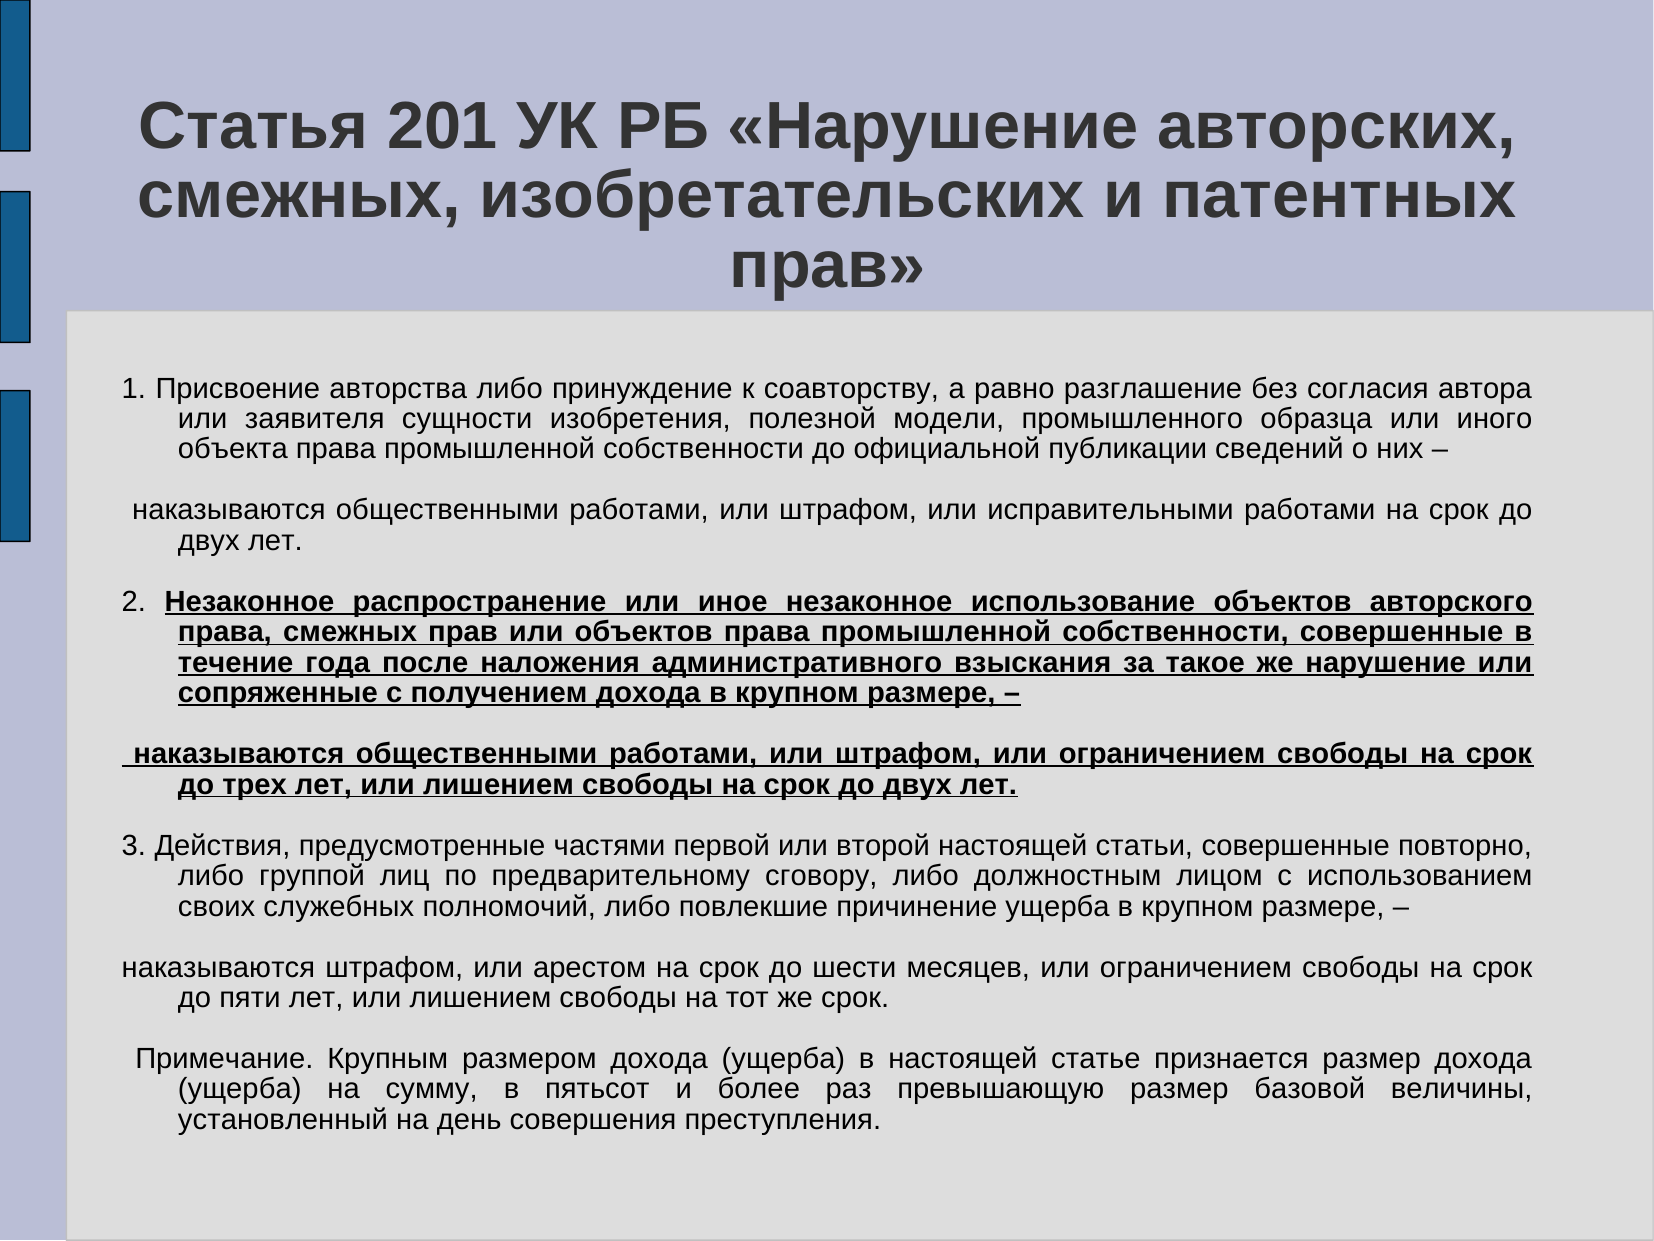

# Статья 201 УК РБ «Нарушение авторских, смежных, изобретательских и патентных прав»
1. Присвоение авторства либо принуждение к соавторству, а равно разглашение без согласия автора или заявителя сущности изобретения, полезной модели, промышленного образца или иного объекта права промышленной собственности до официальной публикации сведений о них –
 наказываются общественными работами, или штрафом, или исправительными работами на срок до двух лет.
2. Незаконное распространение или иное незаконное использование объектов авторского права, смежных прав или объектов права промышленной собственности, совершенные в течение года после наложения административного взыскания за такое же нарушение или сопряженные с получением дохода в крупном размере, –
 наказываются общественными работами, или штрафом, или ограничением свободы на срок до трех лет, или лишением свободы на срок до двух лет.
3. Действия, предусмотренные частями первой или второй настоящей статьи, совершенные повторно, либо группой лиц по предварительному сговору, либо должностным лицом с использованием своих служебных полномочий, либо повлекшие причинение ущерба в крупном размере, –
наказываются штрафом, или арестом на срок до шести месяцев, или ограничением свободы на срок до пяти лет, или лишением свободы на тот же срок.
 Примечание. Крупным размером дохода (ущерба) в настоящей статье признается размер дохода (ущерба) на сумму, в пятьсот и более раз превышающую размер базовой величины, установленный на день совершения преступления.